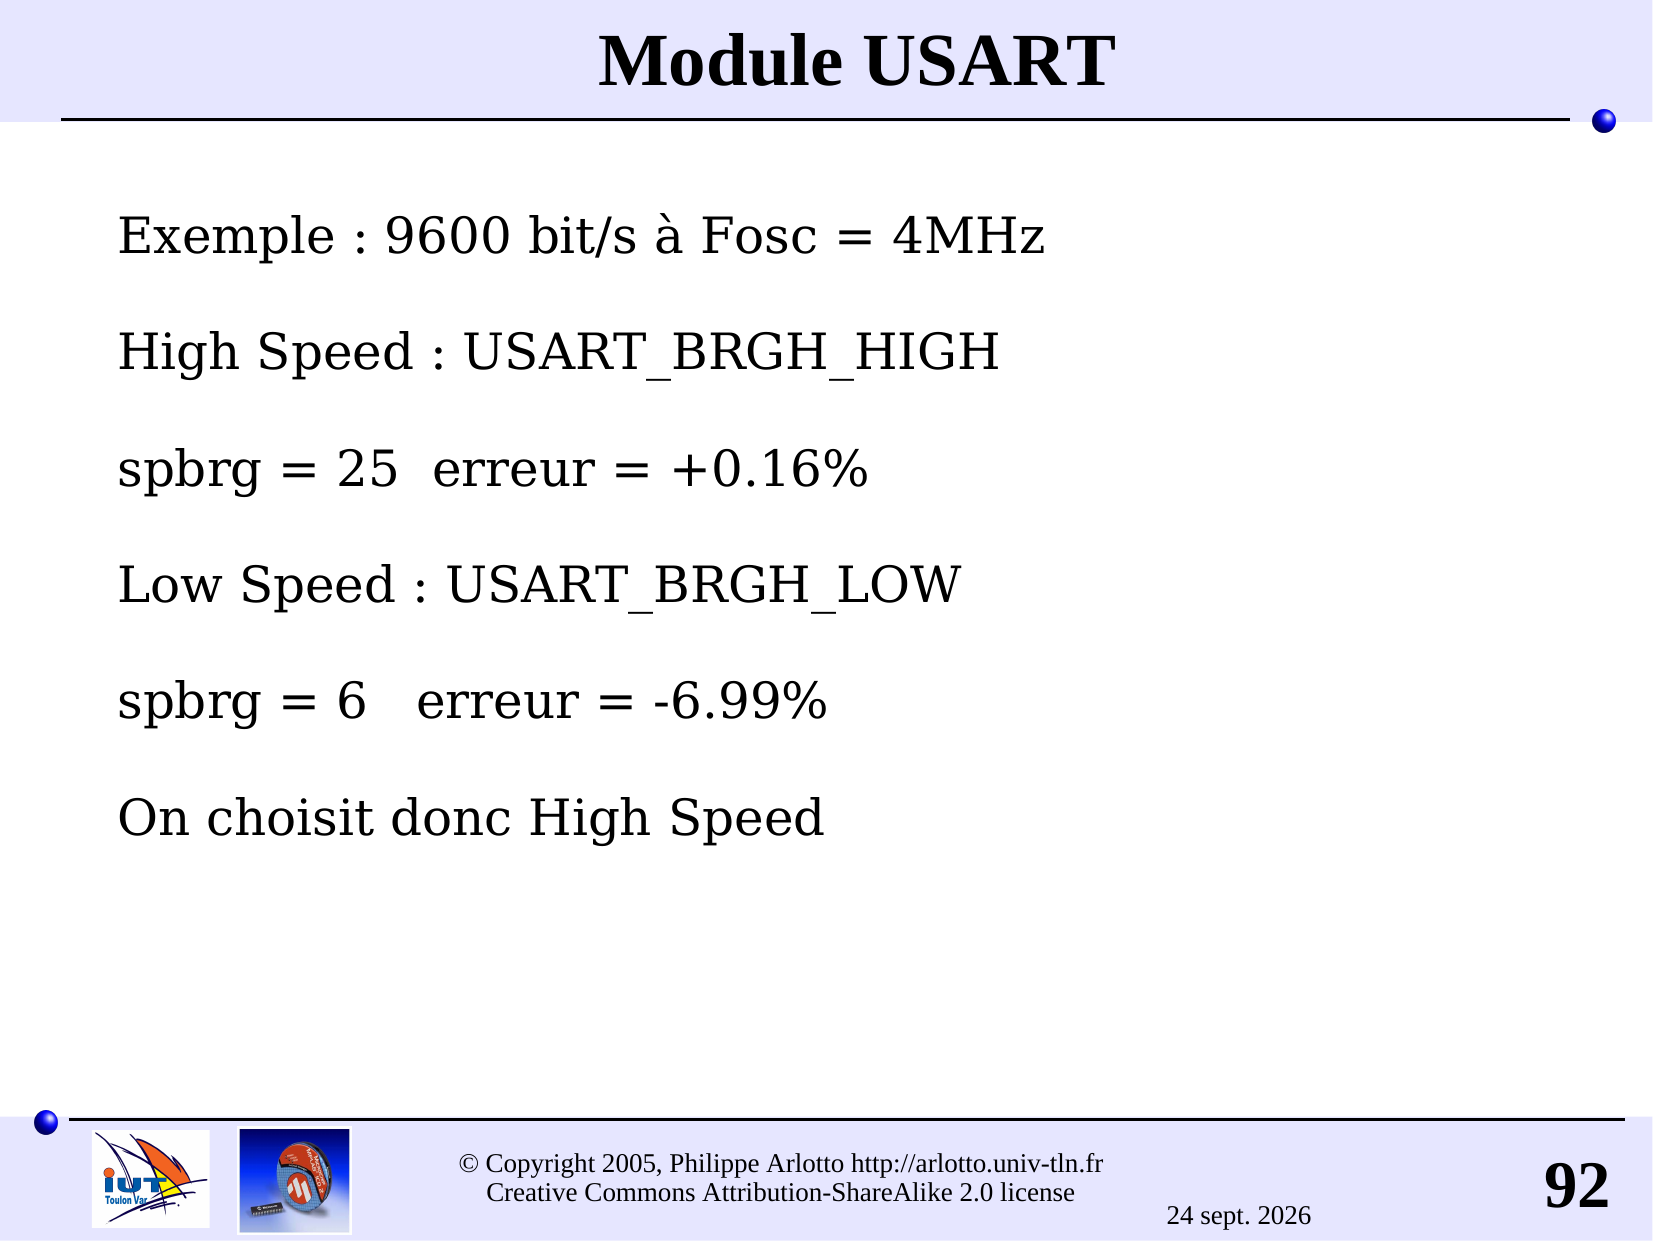

# Module USART
Exemple : 9600 bit/s à Fosc = 4MHz
High Speed : USART_BRGH_HIGH
spbrg = 25 erreur = +0.16%
Low Speed : USART_BRGH_LOW
spbrg = 6 erreur = -6.99%
On choisit donc High Speed